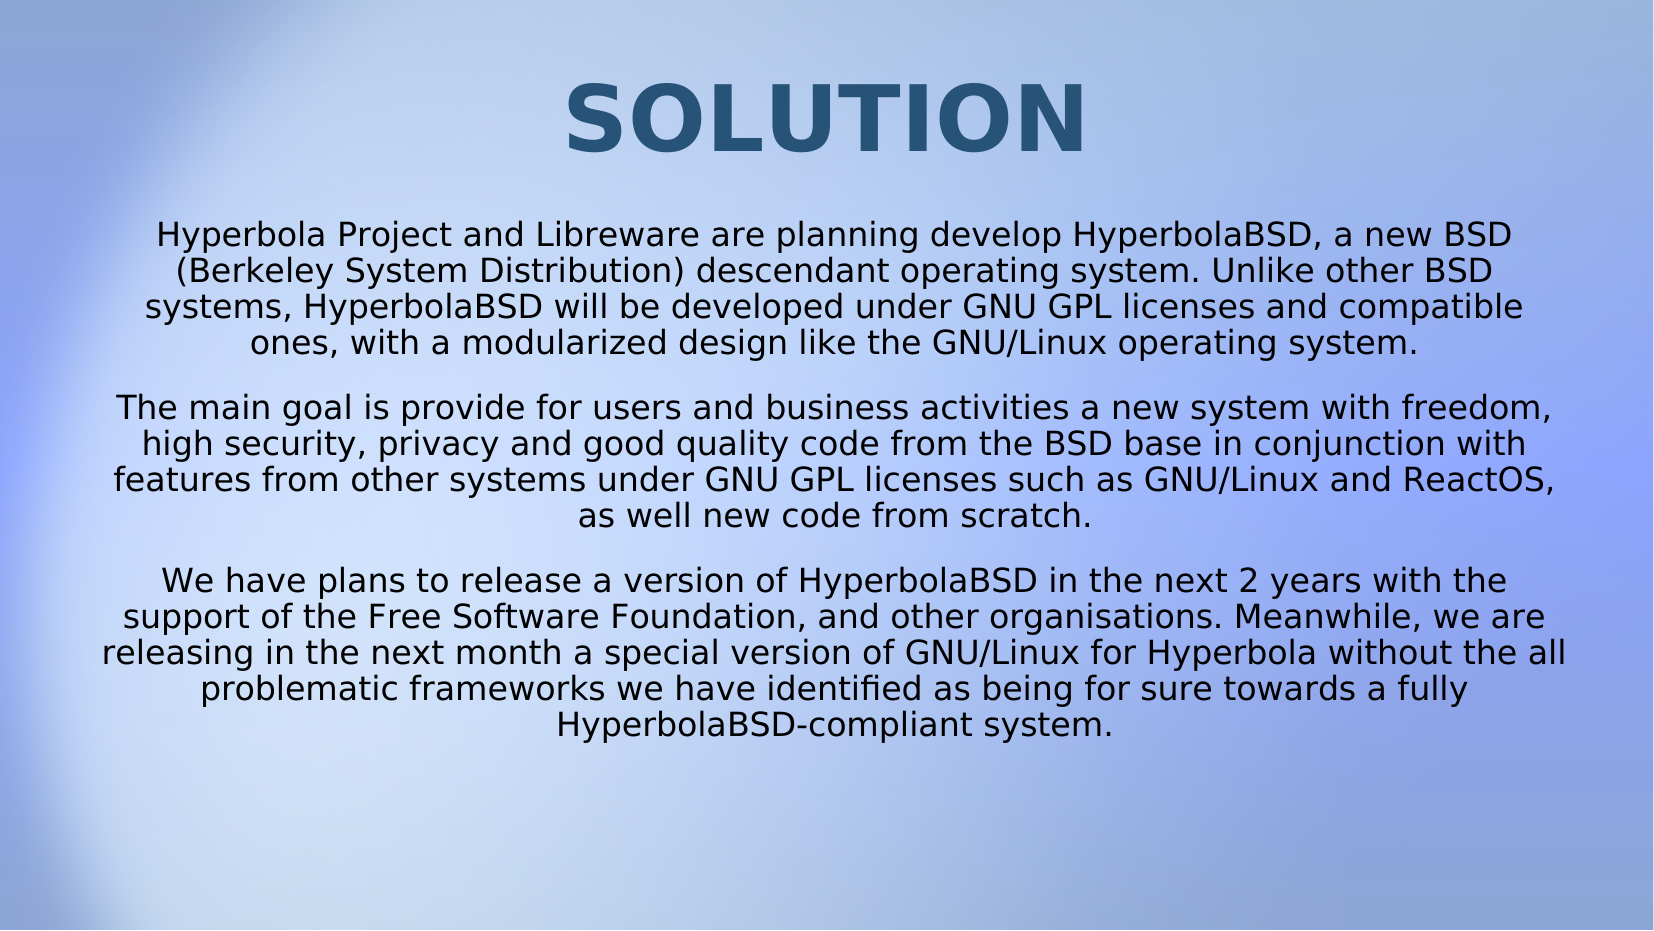

SOLUTION
Hyperbola Project and Libreware are planning develop HyperbolaBSD, a new BSD (Berkeley System Distribution) descendant operating system. Unlike other BSD systems, HyperbolaBSD will be developed under GNU GPL licenses and compatible ones, with a modularized design like the GNU/Linux operating system.
The main goal is provide for users and business activities a new system with freedom, high security, privacy and good quality code from the BSD base in conjunction with features from other systems under GNU GPL licenses such as GNU/Linux and ReactOS, as well new code from scratch.
We have plans to release a version of HyperbolaBSD in the next 2 years with the support of the Free Software Foundation, and other organisations. Meanwhile, we are releasing in the next month a special version of GNU/Linux for Hyperbola without the all problematic frameworks we have identified as being for sure towards a fully HyperbolaBSD-compliant system.